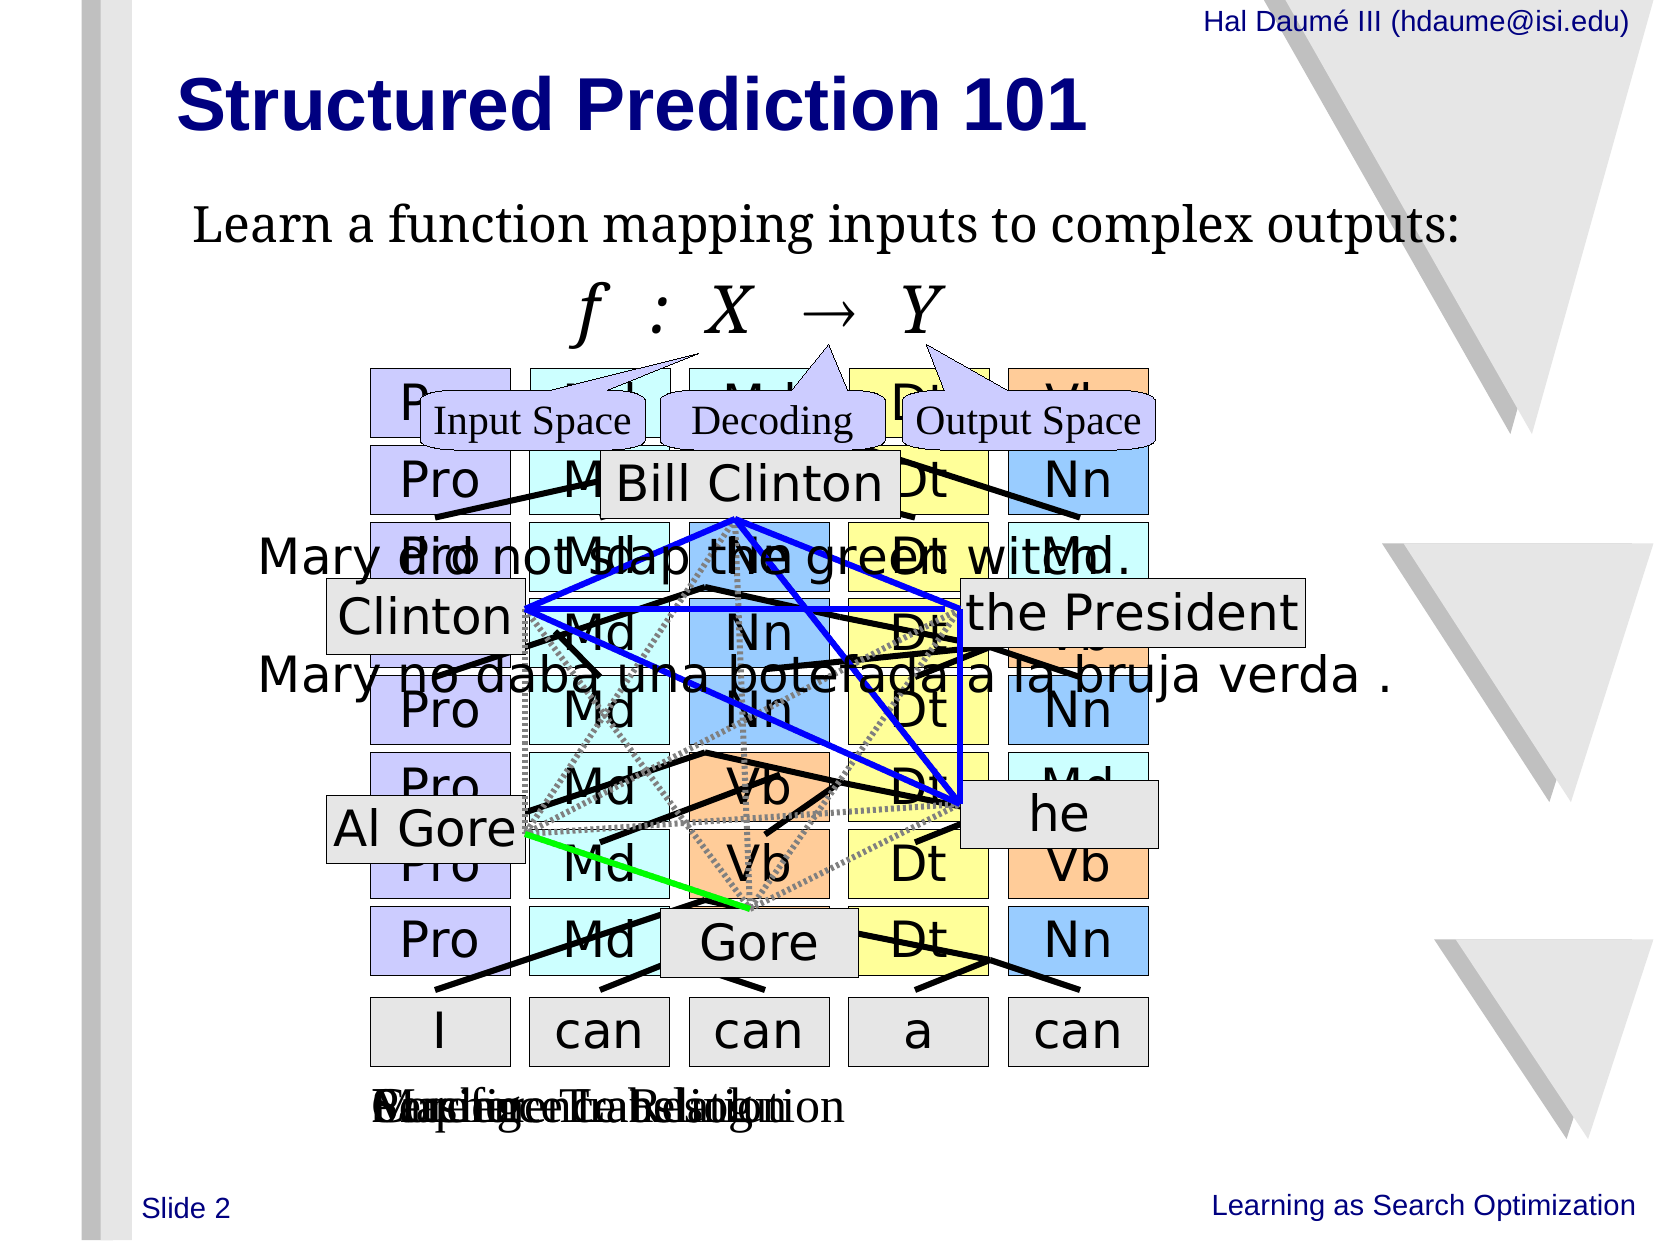

# Structured Prediction 101
Learn a function mapping inputs to complex outputs:
Pro
Md
Md
Dt
Vb
Input Space
Decoding
Output Space
Pro
Md
Md
Dt
Nn
Bill Clinton
Clinton
the President
he
Al Gore
Gore
Pro
Md
Nn
Dt
Md
Mary did not slap the green witch .
Pro
Md
Nn
Dt
Vb
Mary no daba una botefada a la bruja verda .
Pro
Md
Nn
Dt
Nn
Pro
Md
Vb
Dt
Md
Pro
Md
Vb
Dt
Vb
Pro
Md
Vb
Dt
Nn
I
can
can
a
can
Sequence Labeling
Parsing
Coreference Resolution
Machine Translation